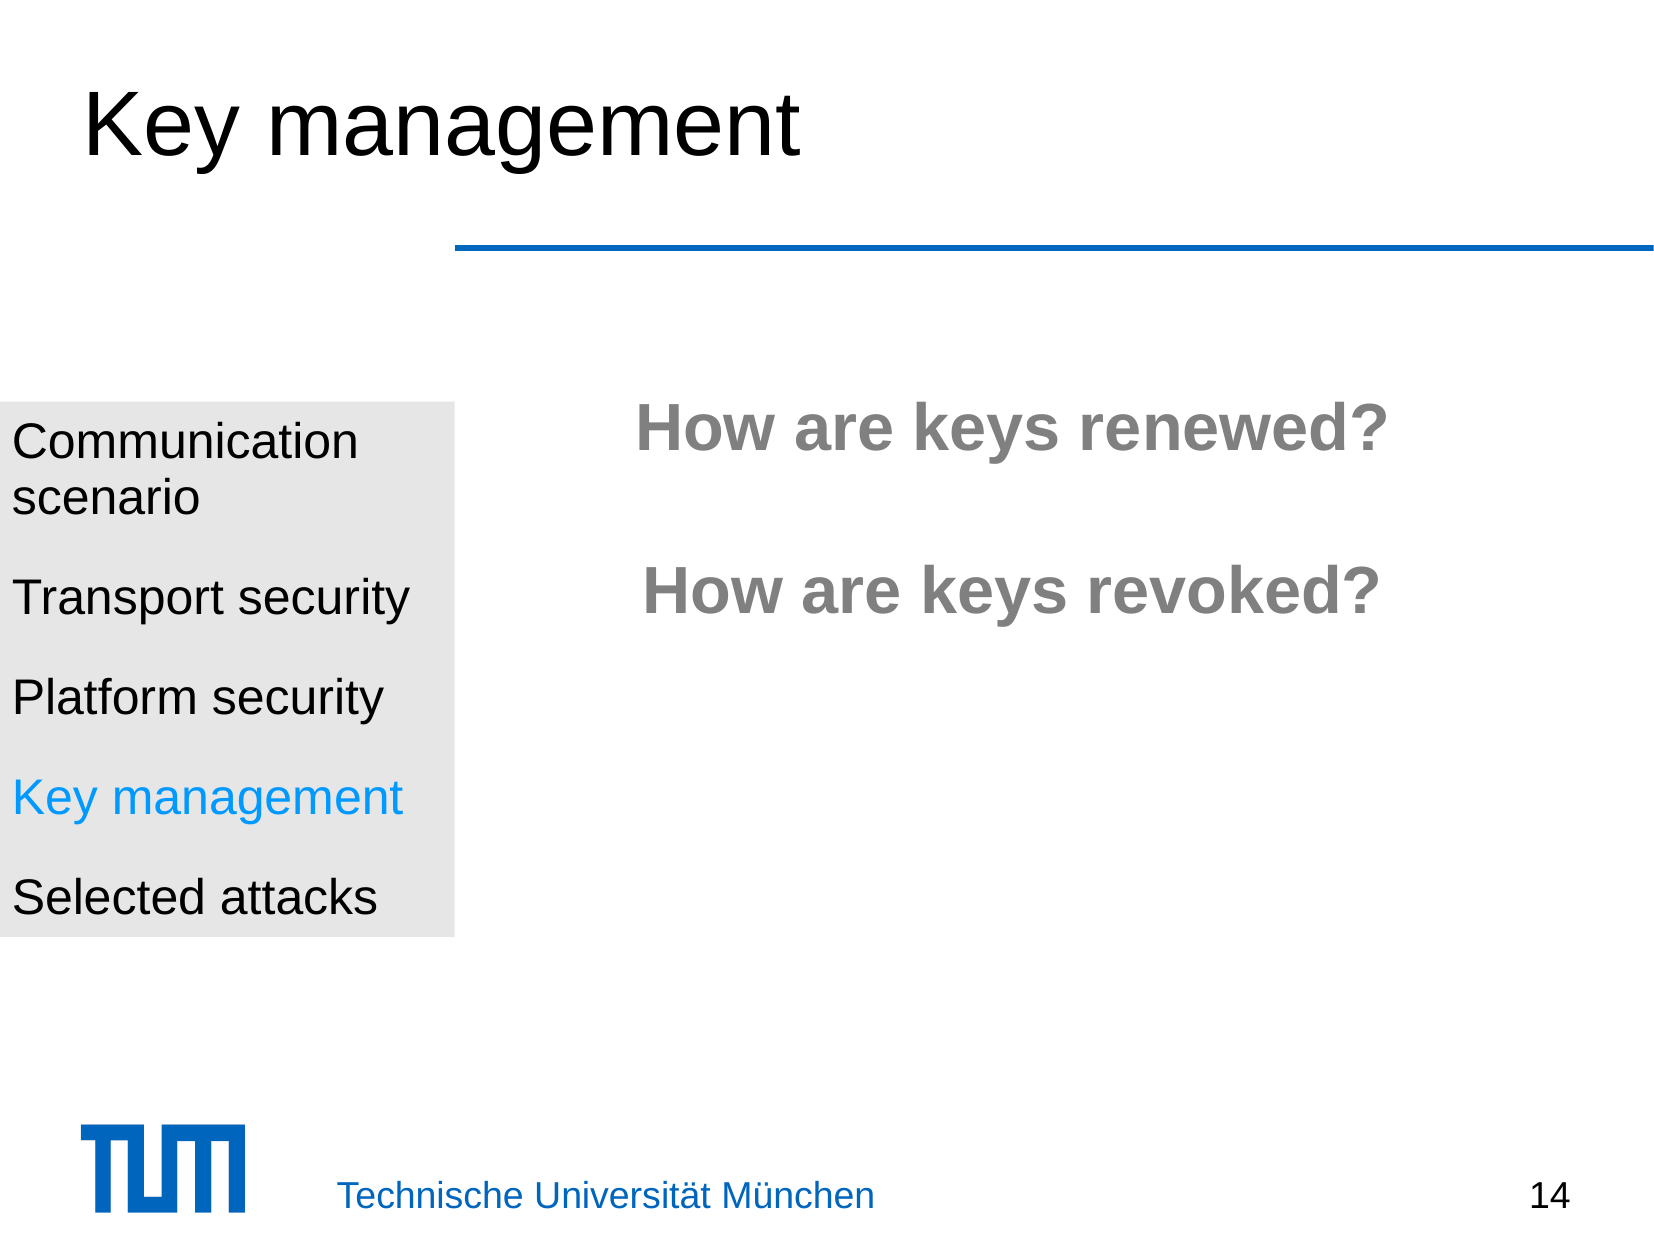

# Key management
How are keys renewed?
How are keys revoked?
Communication scenario
Transport security
Platform security
Key management
Selected attacks
14